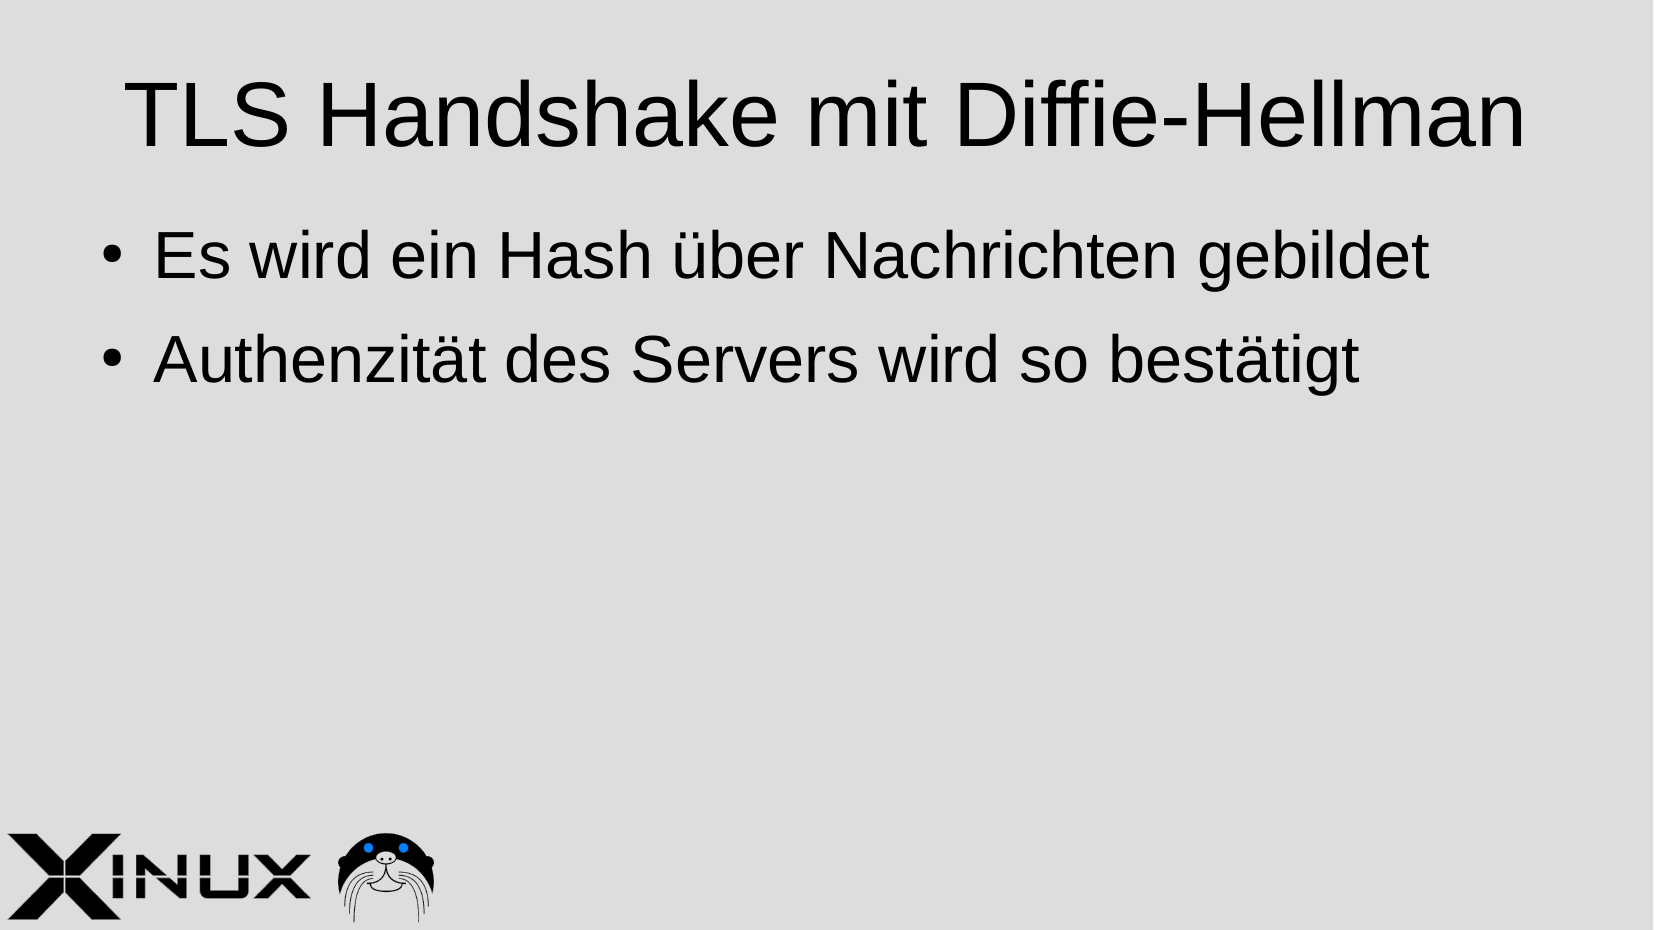

# TLS Handshake mit Diffie-Hellman
Es wird ein Hash über Nachrichten gebildet
Authenzität des Servers wird so bestätigt